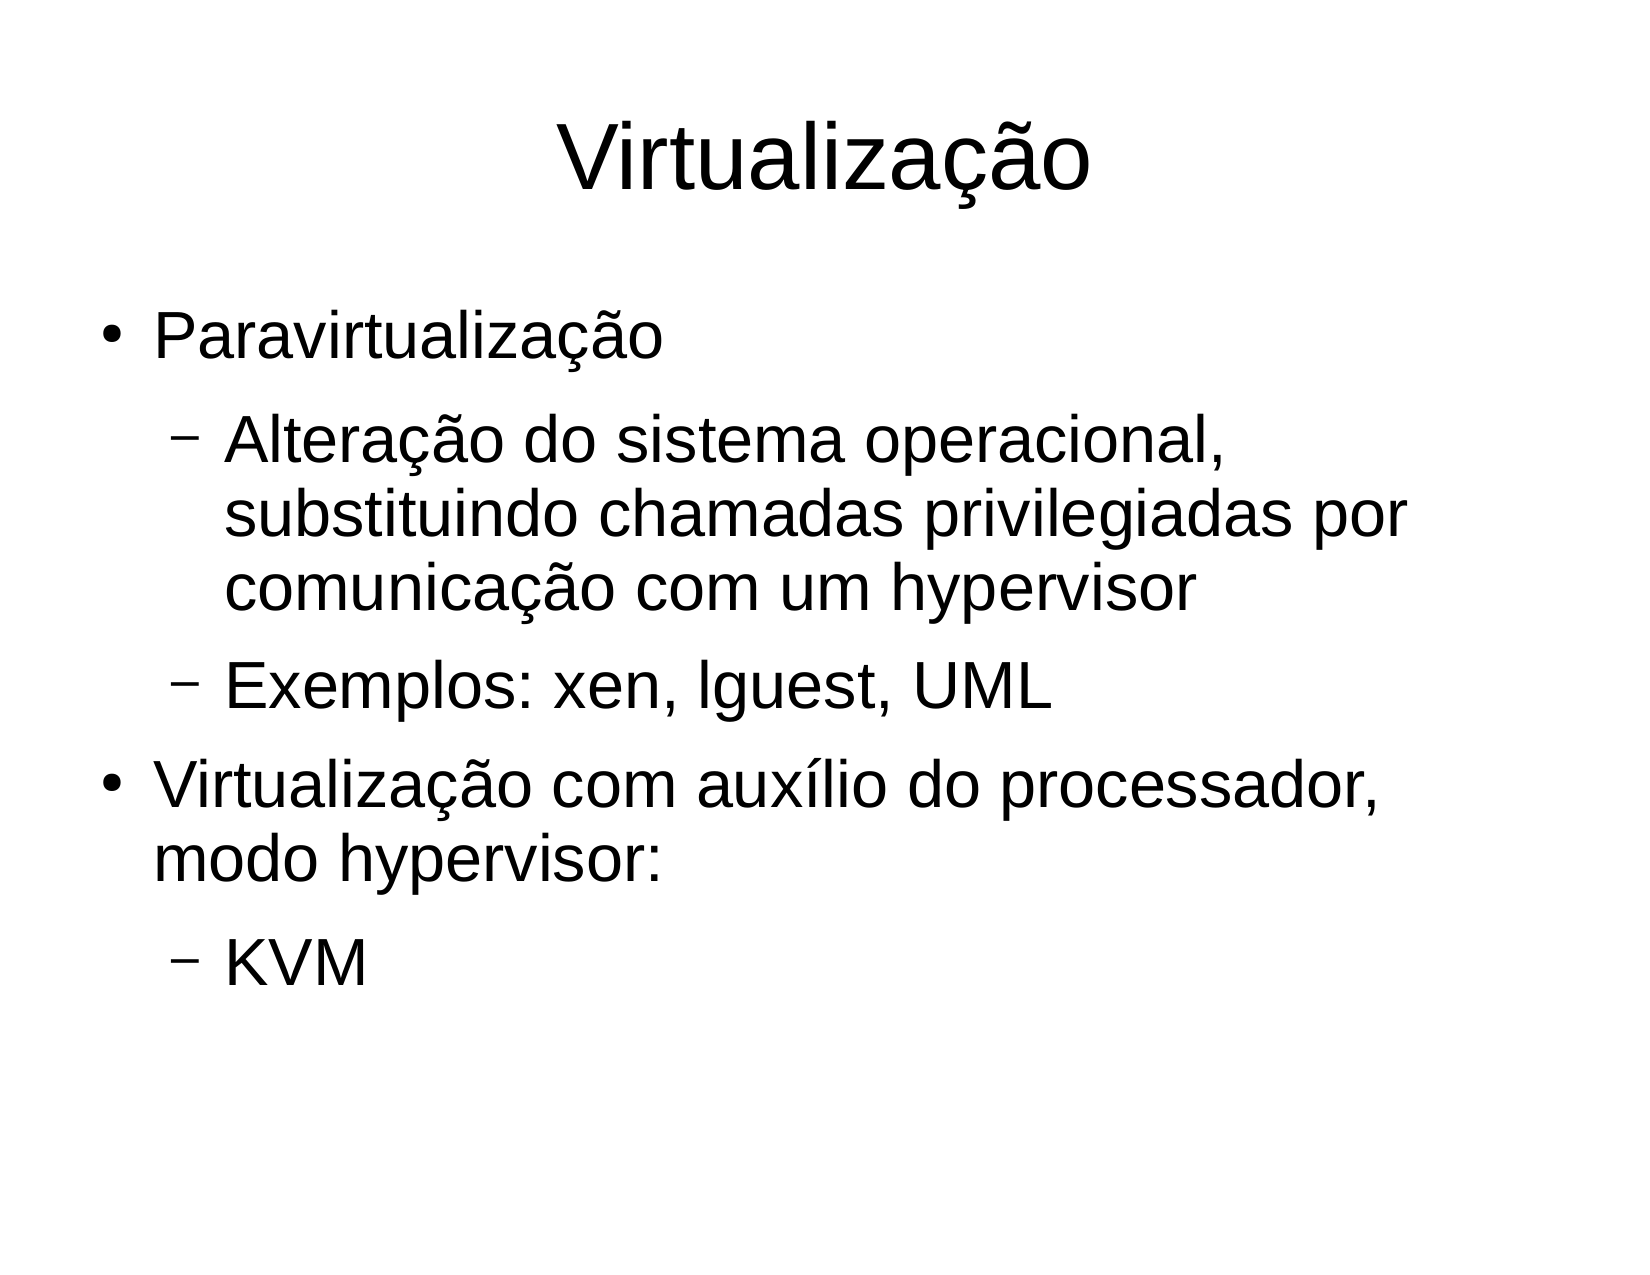

# Virtualização
Paravirtualização
Alteração do sistema operacional, substituindo chamadas privilegiadas por comunicação com um hypervisor
Exemplos: xen, lguest, UML
Virtualização com auxílio do processador, modo hypervisor:
KVM